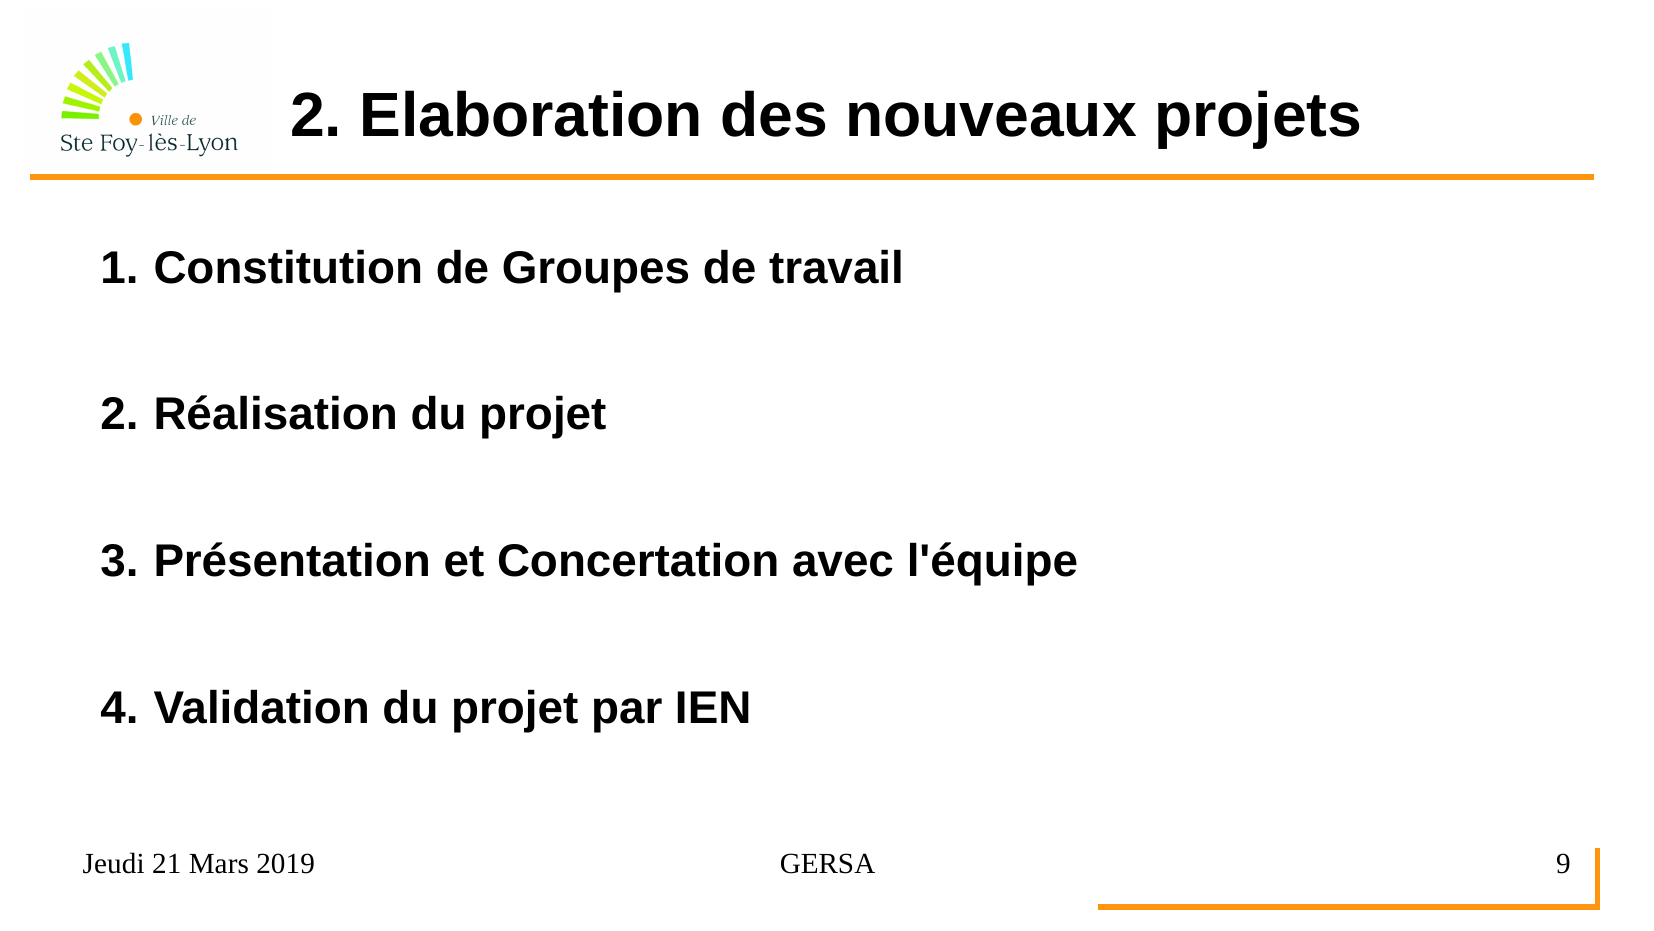

# 2. Elaboration des nouveaux projets
Constitution de Groupes de travail
Réalisation du projet
Présentation et Concertation avec l'équipe
Validation du projet par IEN
Service référent - jj/mm/aaaa
9